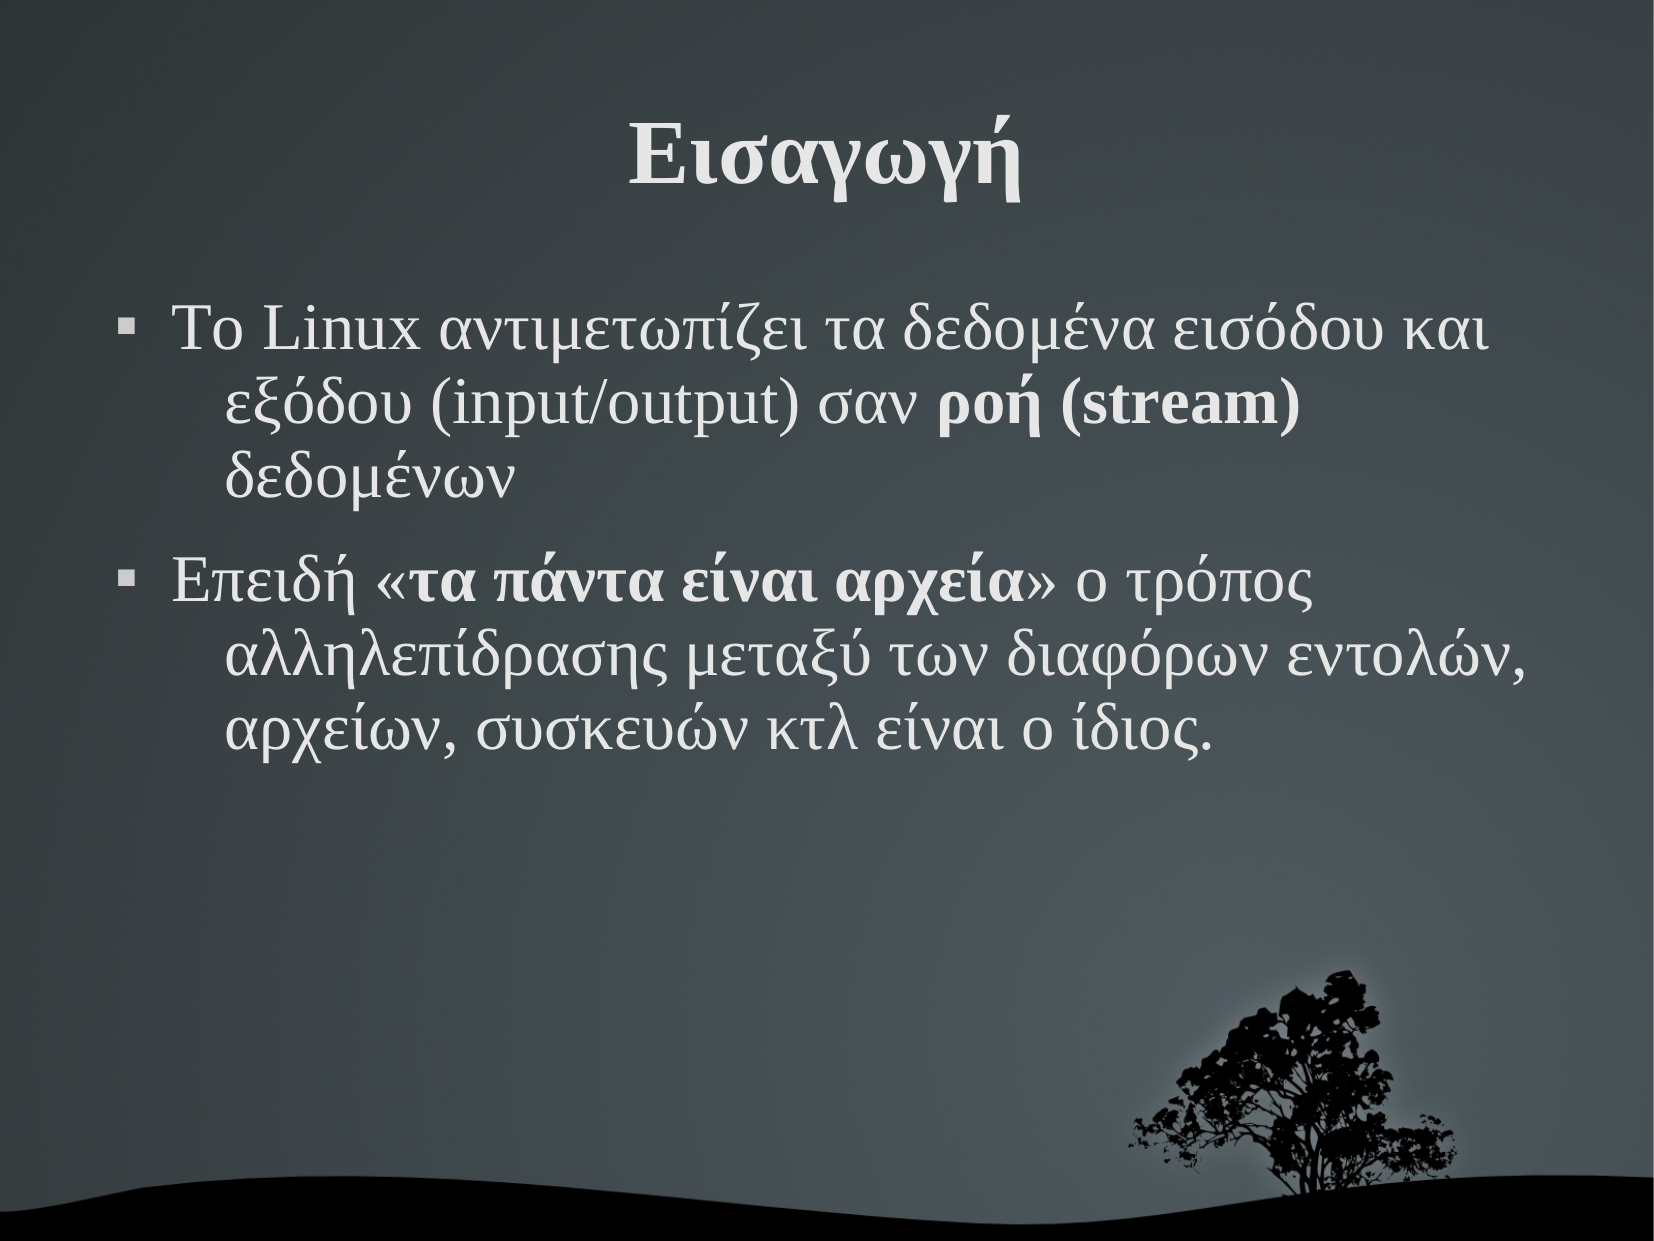

# Εισαγωγή
Το Linux αντιμετωπίζει τα δεδομένα εισόδου και εξόδου (input/output) σαν ροή (stream) δεδομένων
Επειδή «τα πάντα είναι αρχεία» ο τρόπος αλληλεπίδρασης μεταξύ των διαφόρων εντολών, αρχείων, συσκευών κτλ είναι ο ίδιος.